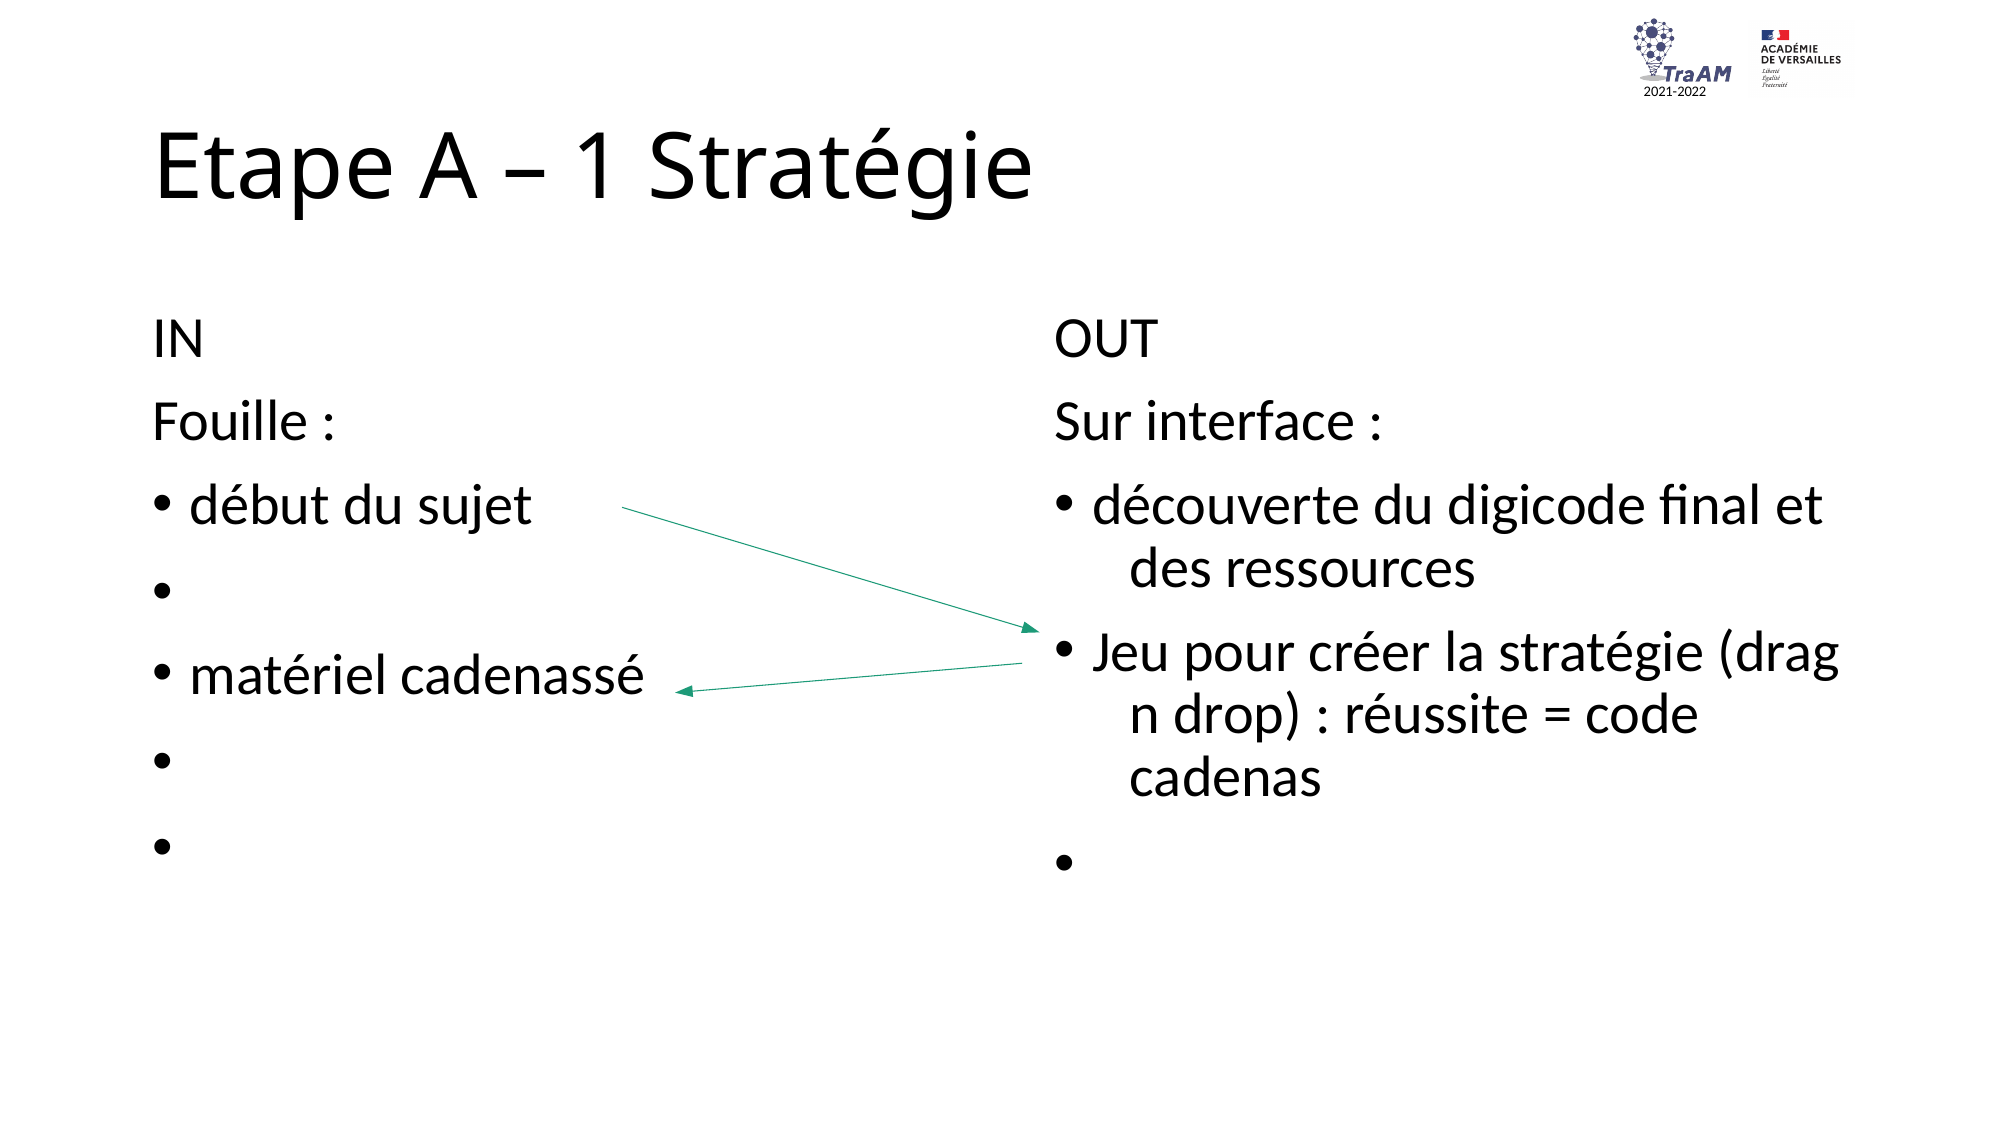

# Etape A – 1 Stratégie
IN
Fouille :
début du sujet
matériel cadenassé
OUT
Sur interface :
découverte du digicode final et des ressources
Jeu pour créer la stratégie (drag n drop) : réussite = code cadenas